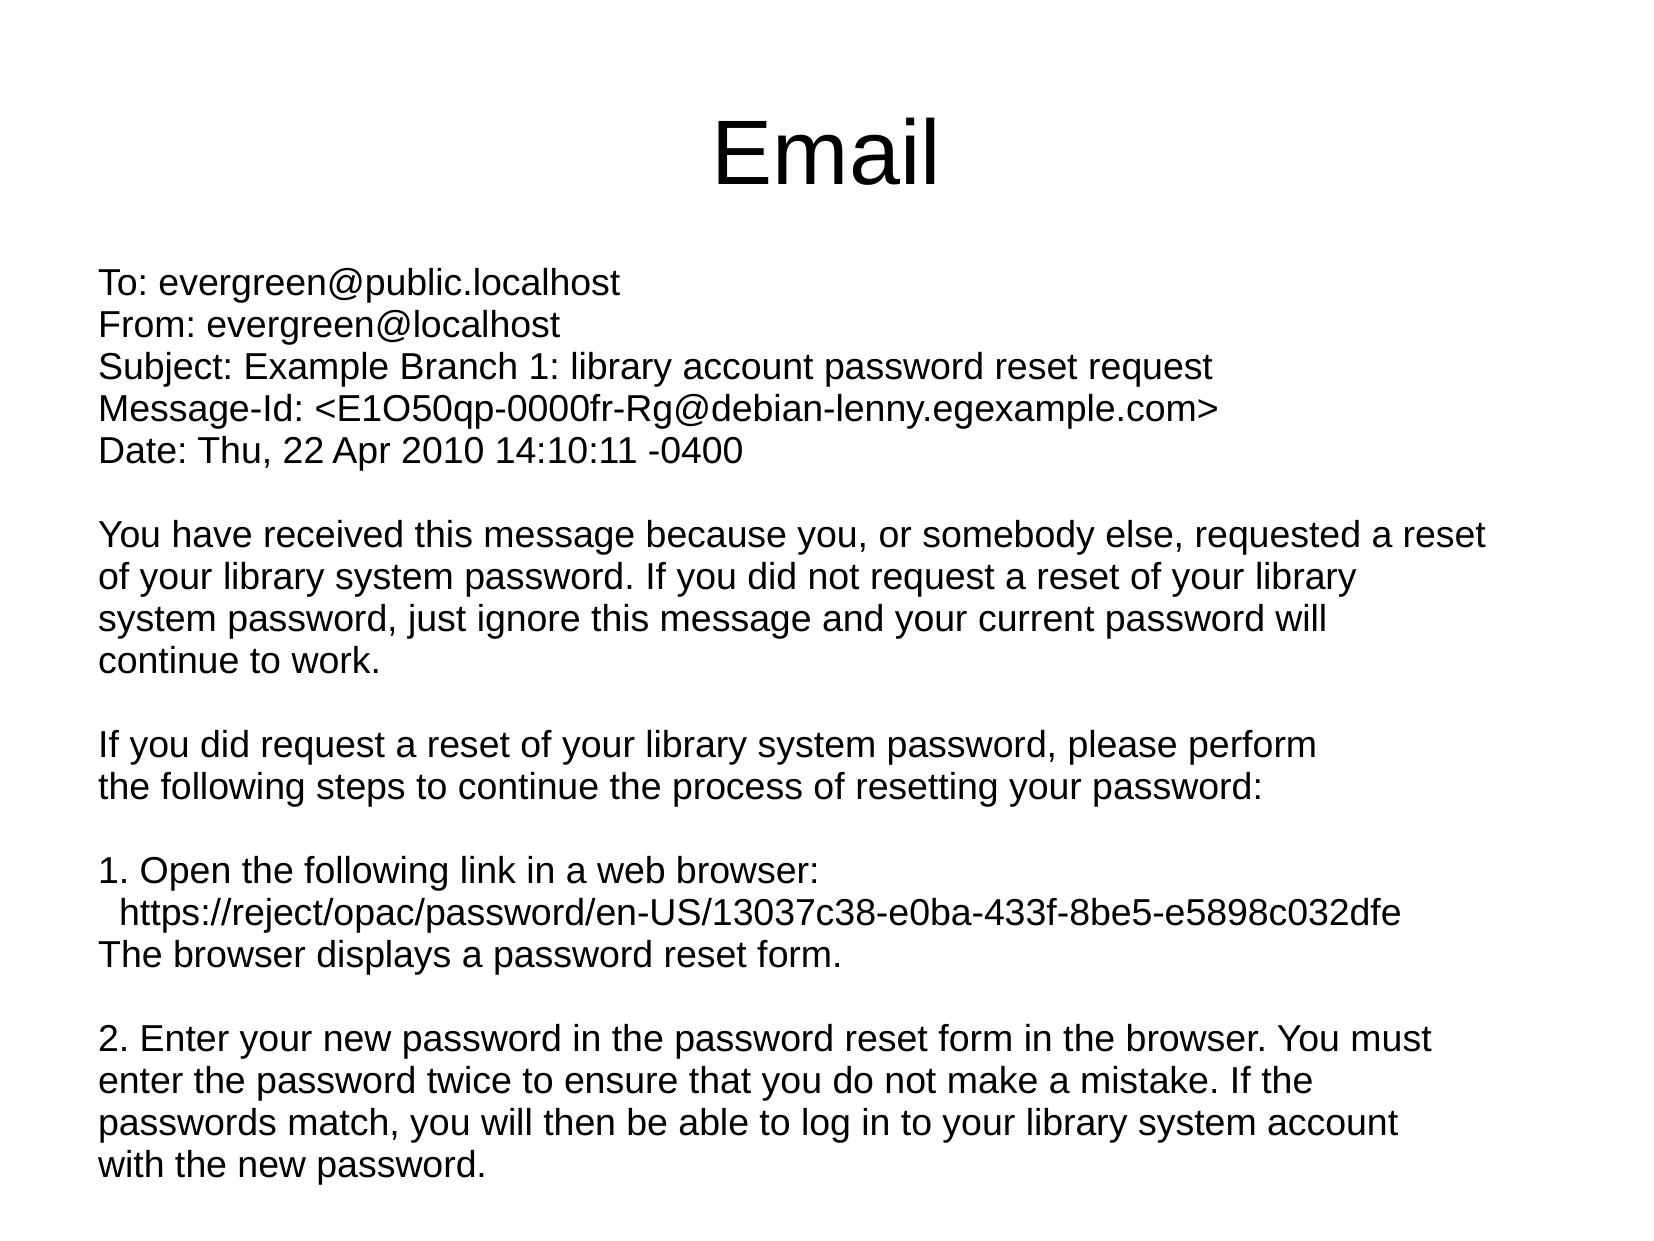

# Email
To: evergreen@public.localhost
From: evergreen@localhost
Subject: Example Branch 1: library account password reset request
Message-Id: <E1O50qp-0000fr-Rg@debian-lenny.egexample.com>
Date: Thu, 22 Apr 2010 14:10:11 -0400
You have received this message because you, or somebody else, requested a reset
of your library system password. If you did not request a reset of your library
system password, just ignore this message and your current password will
continue to work.
If you did request a reset of your library system password, please perform
the following steps to continue the process of resetting your password:
1. Open the following link in a web browser:
 https://reject/opac/password/en-US/13037c38-e0ba-433f-8be5-e5898c032dfe
The browser displays a password reset form.
2. Enter your new password in the password reset form in the browser. You must
enter the password twice to ensure that you do not make a mistake. If the
passwords match, you will then be able to log in to your library system account
with the new password.